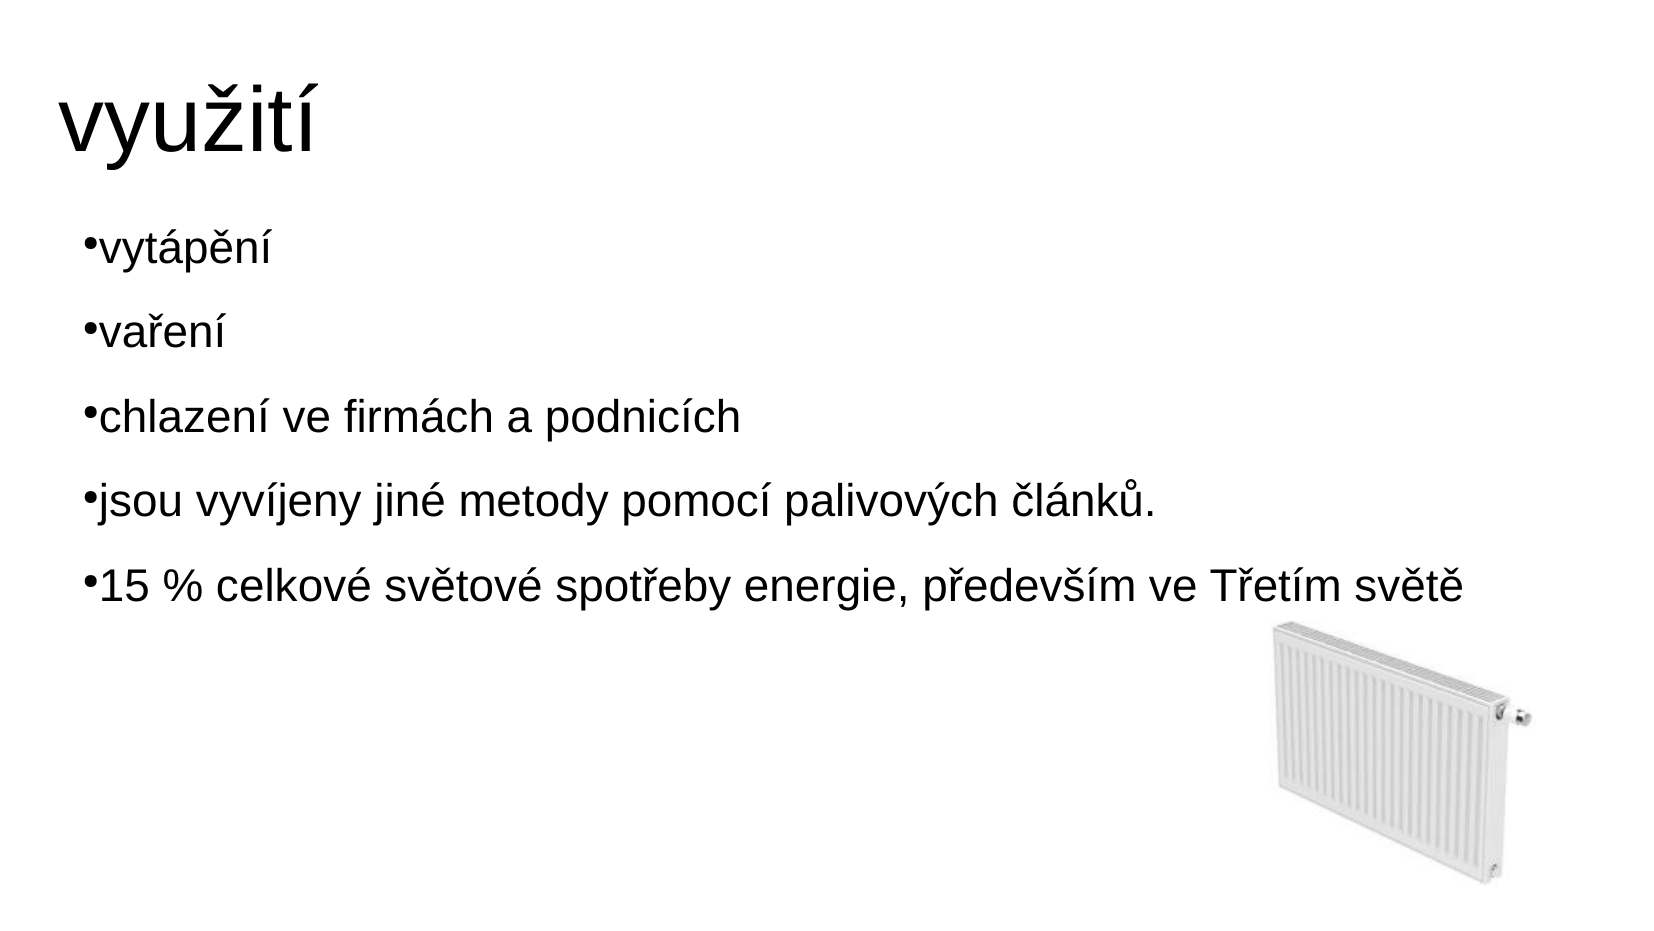

# využití
vytápění
vaření
chlazení ve firmách a podnicích
jsou vyvíjeny jiné metody pomocí palivových článků.
15 % celkové světové spotřeby energie, především ve Třetím světě